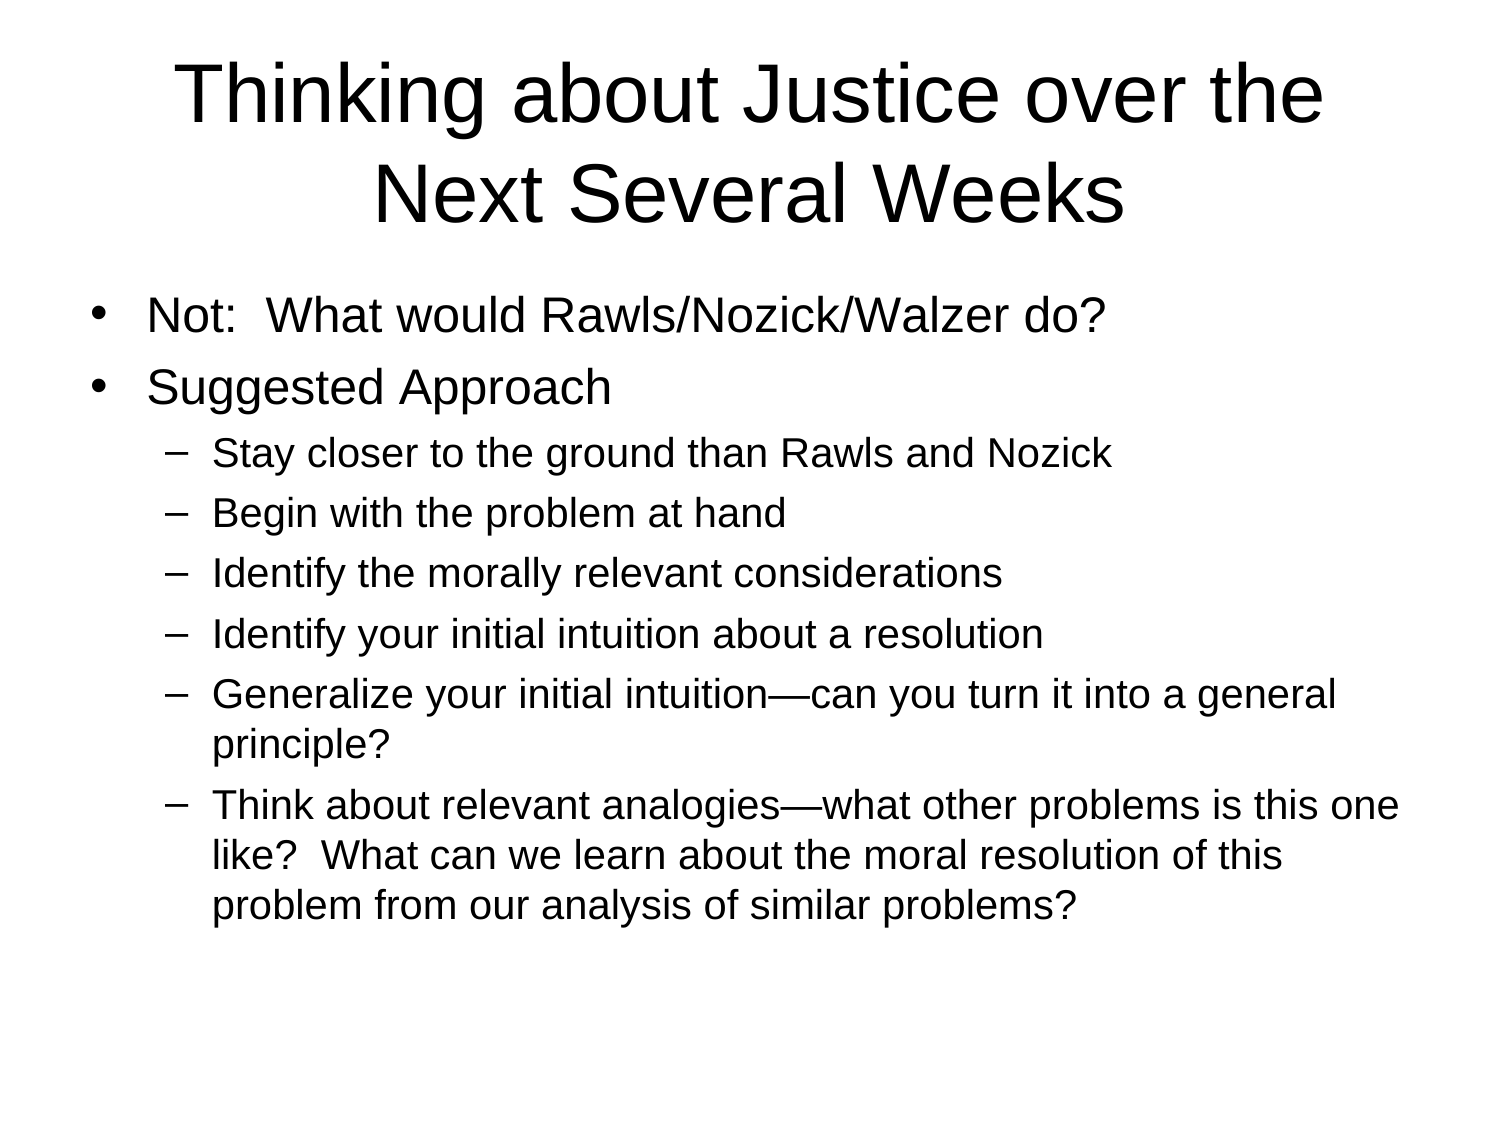

# Thinking about Justice over the Next Several Weeks
Not: What would Rawls/Nozick/Walzer do?
Suggested Approach
Stay closer to the ground than Rawls and Nozick
Begin with the problem at hand
Identify the morally relevant considerations
Identify your initial intuition about a resolution
Generalize your initial intuition—can you turn it into a general principle?
Think about relevant analogies—what other problems is this one like? What can we learn about the moral resolution of this problem from our analysis of similar problems?